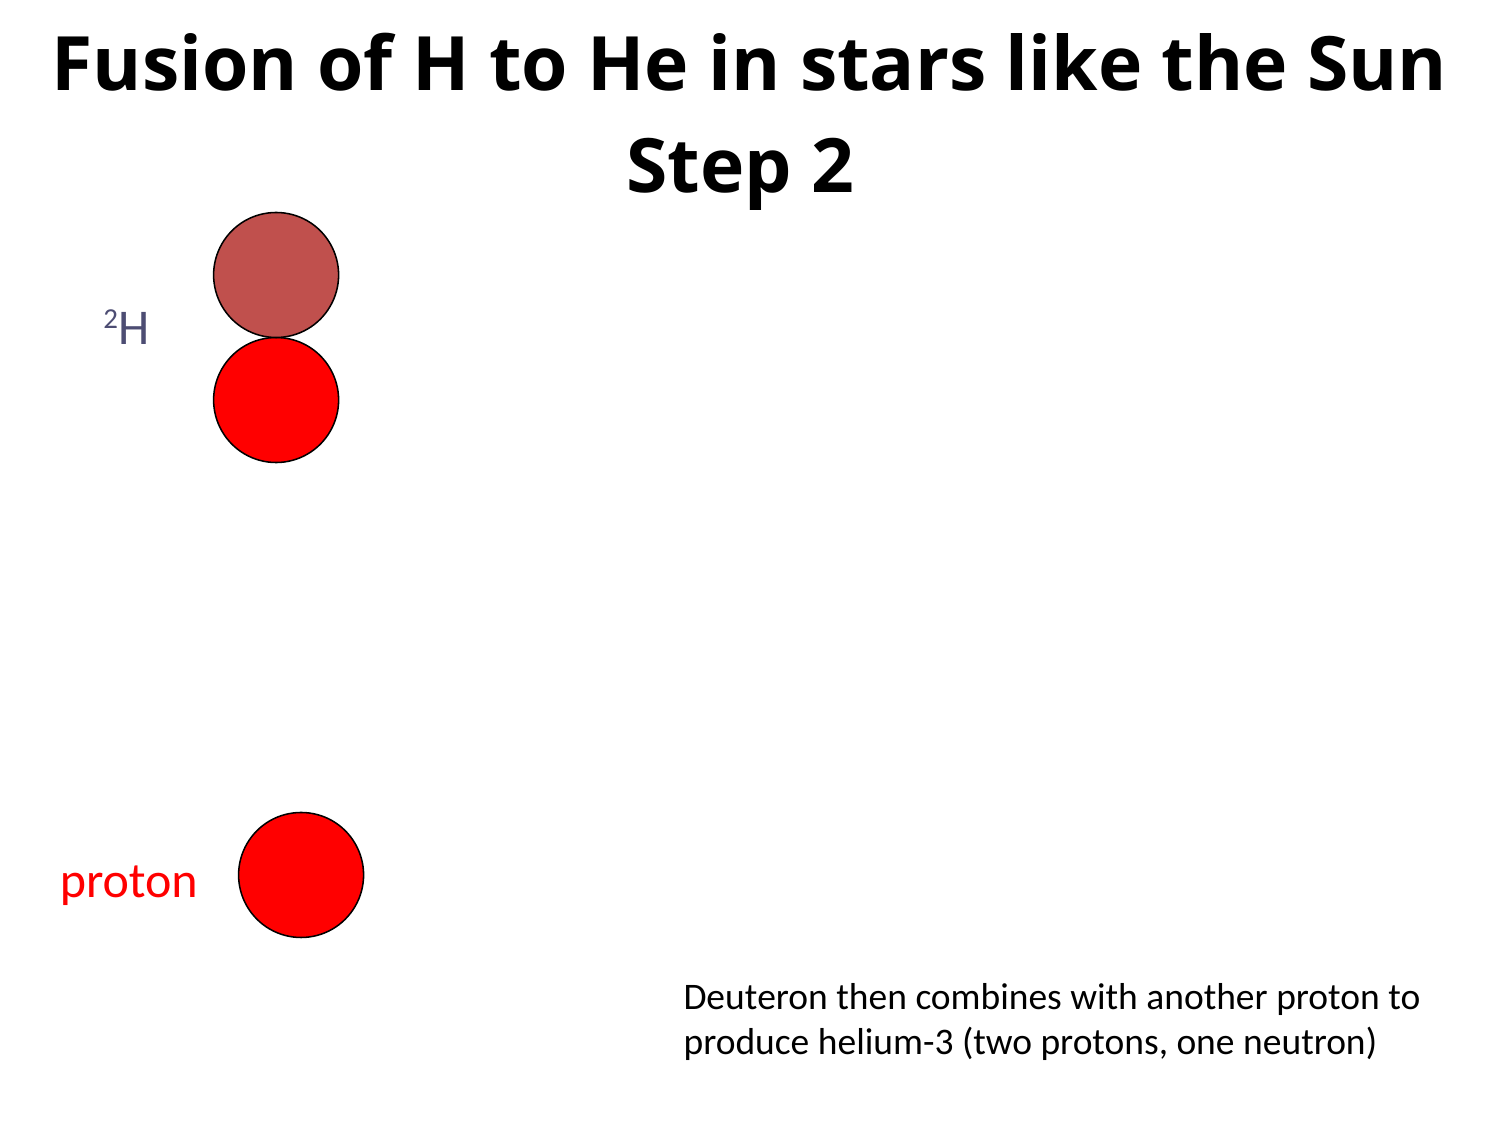

# Fusion of H to He in stars like the Sun Step 2
2H
proton
Deuteron then combines with another proton to produce helium-3 (two protons, one neutron)